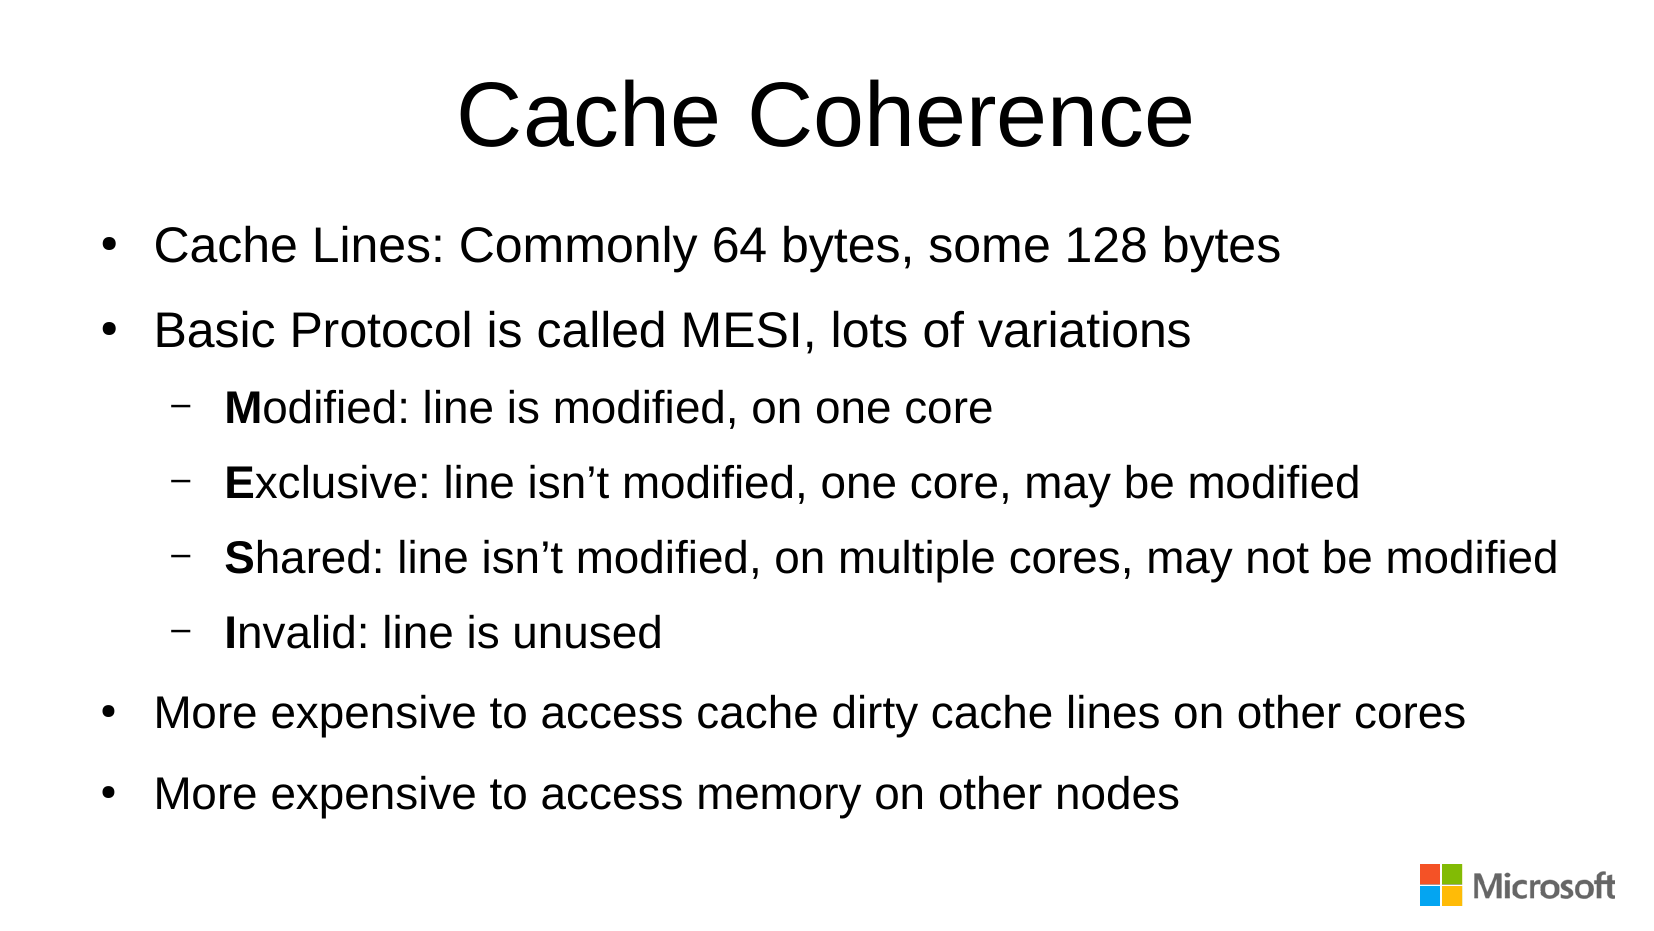

# Cache Coherence
Cache Lines: Commonly 64 bytes, some 128 bytes
Basic Protocol is called MESI, lots of variations
Modified: line is modified, on one core
Exclusive: line isn’t modified, one core, may be modified
Shared: line isn’t modified, on multiple cores, may not be modified
Invalid: line is unused
More expensive to access cache dirty cache lines on other cores
More expensive to access memory on other nodes